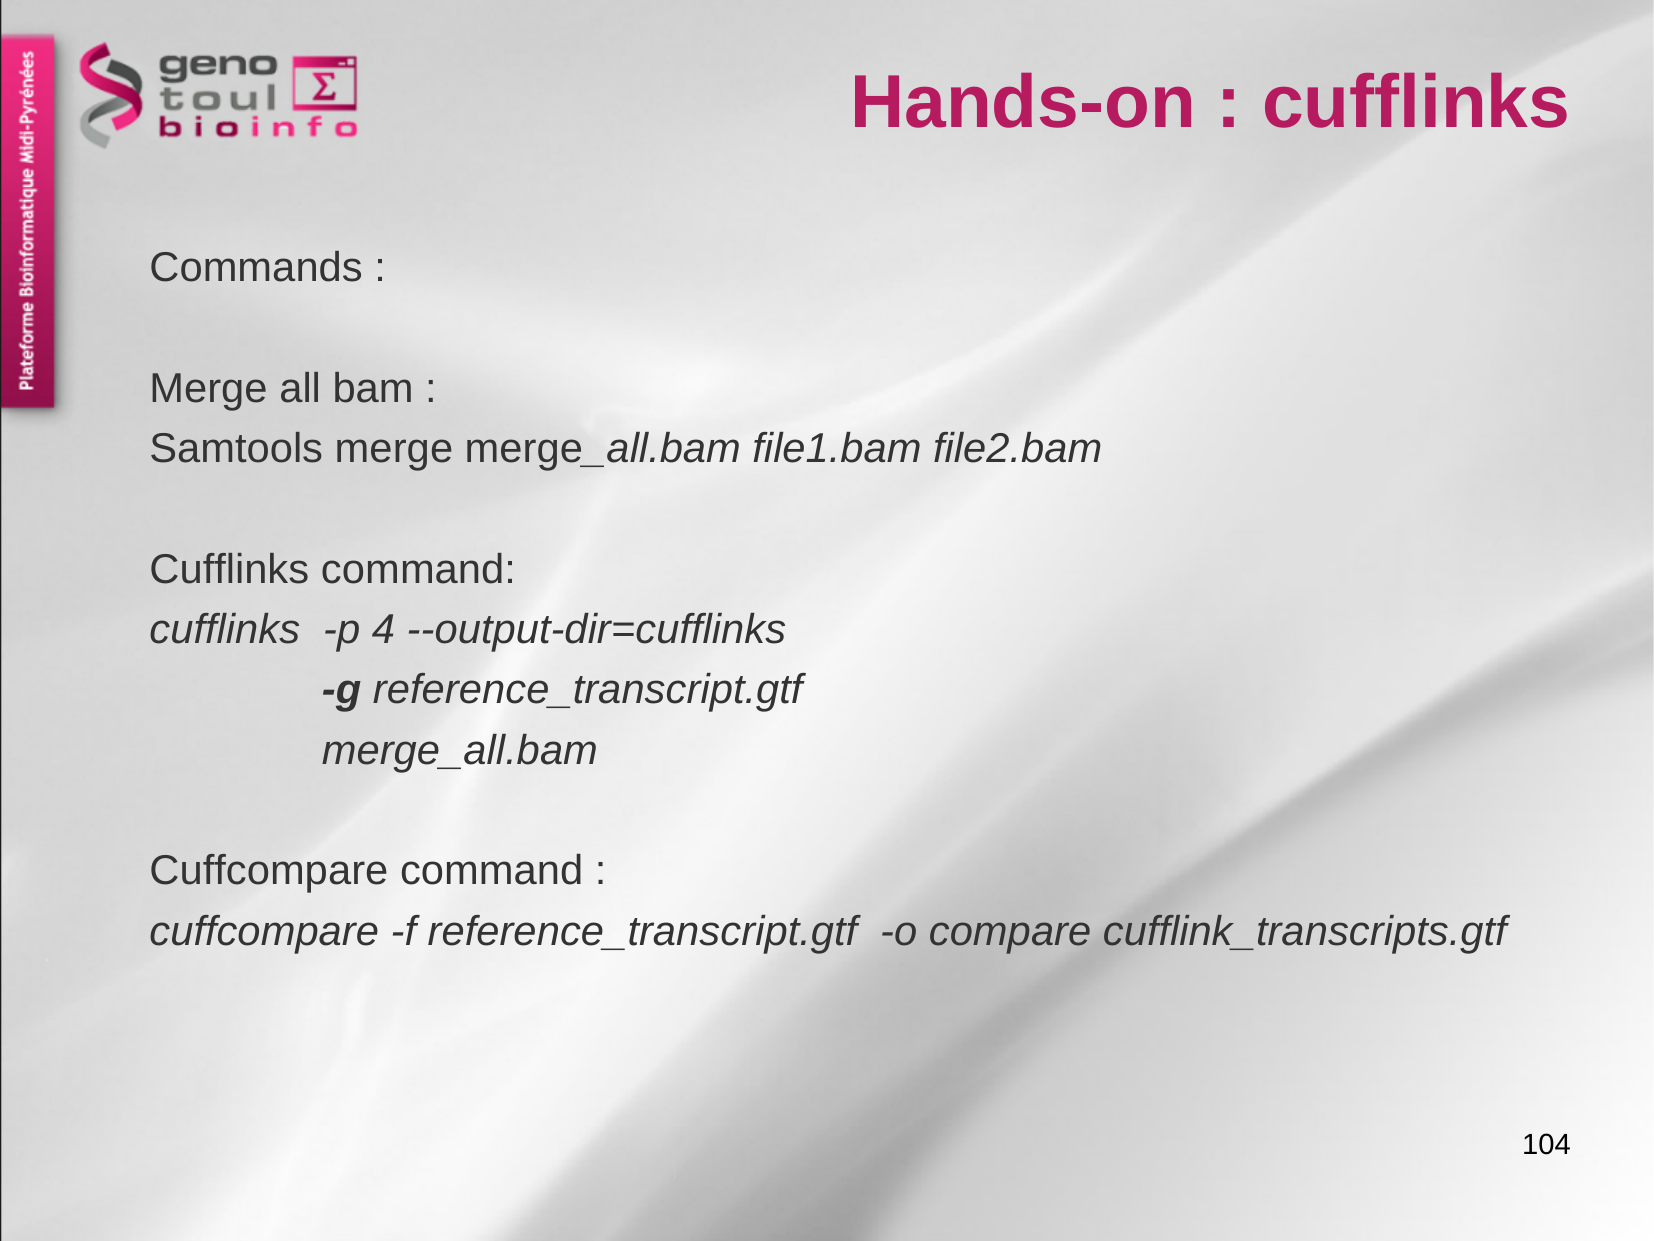

# Hands-on : cufflinks
Commands :
Merge all bam :
Samtools merge merge_all.bam file1.bam file2.bam
Cufflinks command:
cufflinks -p 4 --output-dir=cufflinks
 -g reference_transcript.gtf
 merge_all.bam
Cuffcompare command :
cuffcompare -f reference_transcript.gtf -o compare cufflink_transcripts.gtf